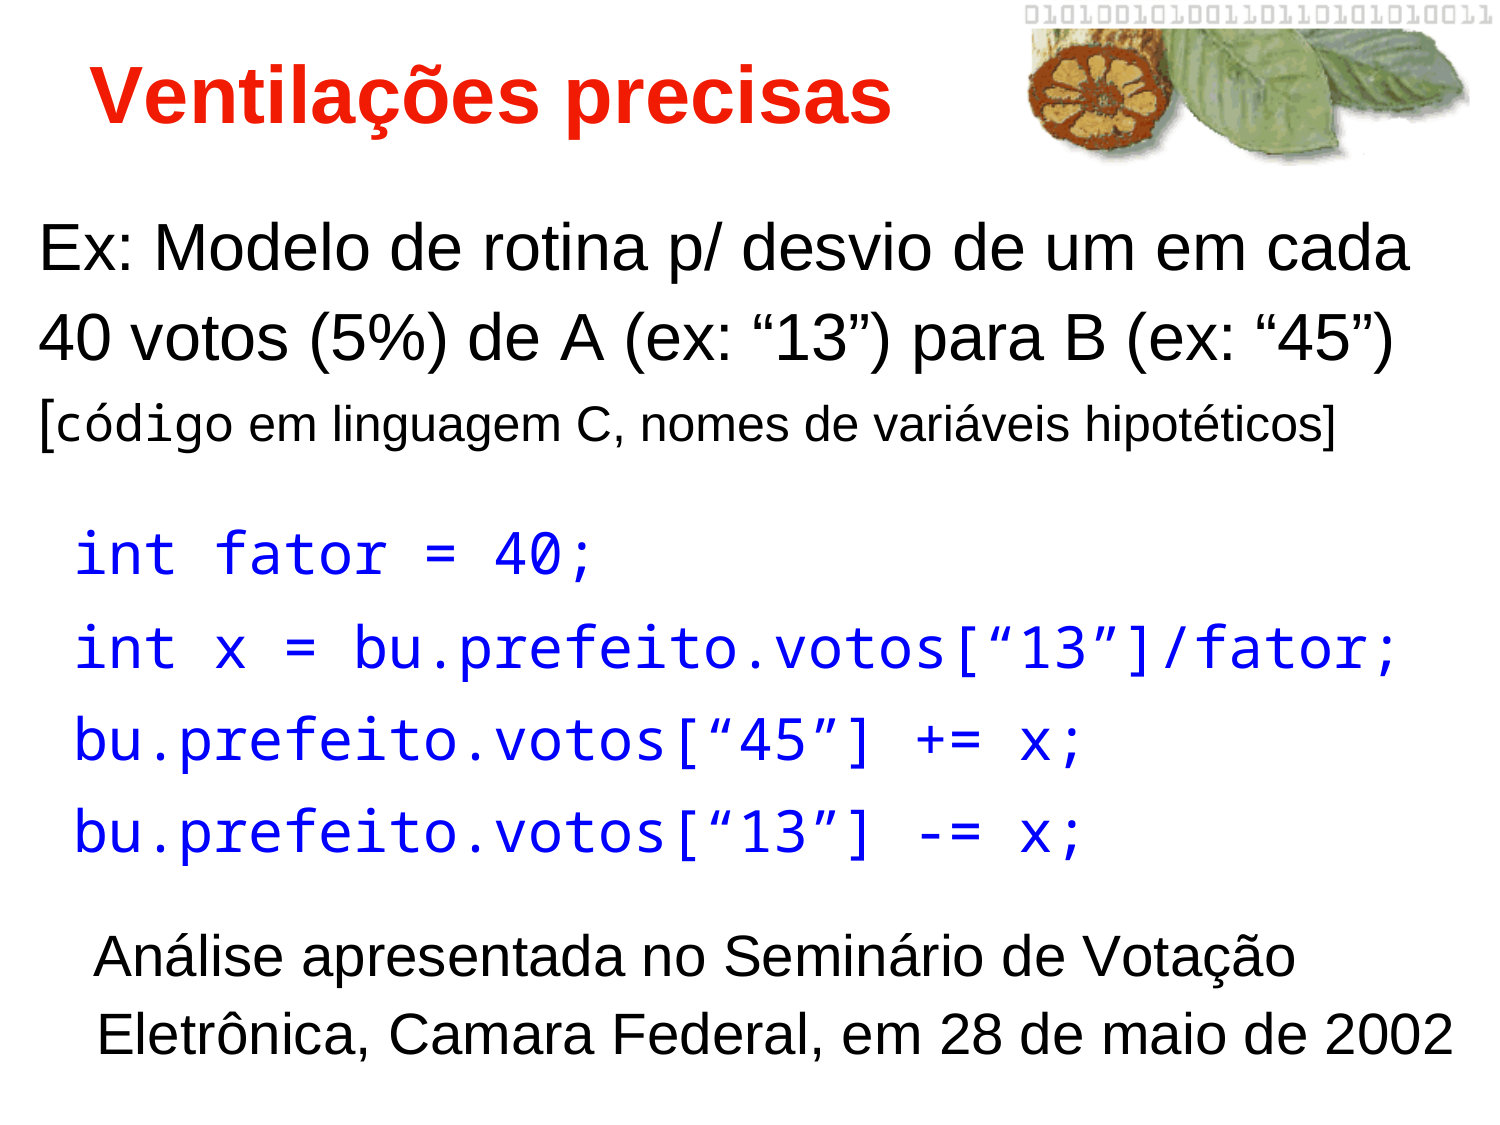

# Ventilações precisas
Ex: Modelo de rotina p/ desvio de um em cada 40 votos (5%) de A (ex: “13”) para B (ex: “45”)
[código em linguagem C, nomes de variáveis hipotéticos]
 int fator = 40;
 int x = bu.prefeito.votos[“13”]/fator;
 bu.prefeito.votos[“45”] += x;
 bu.prefeito.votos[“13”] -= x;
Análise apresentada no Seminário de Votação
Eletrônica, Camara Federal, em 28 de maio de 2002